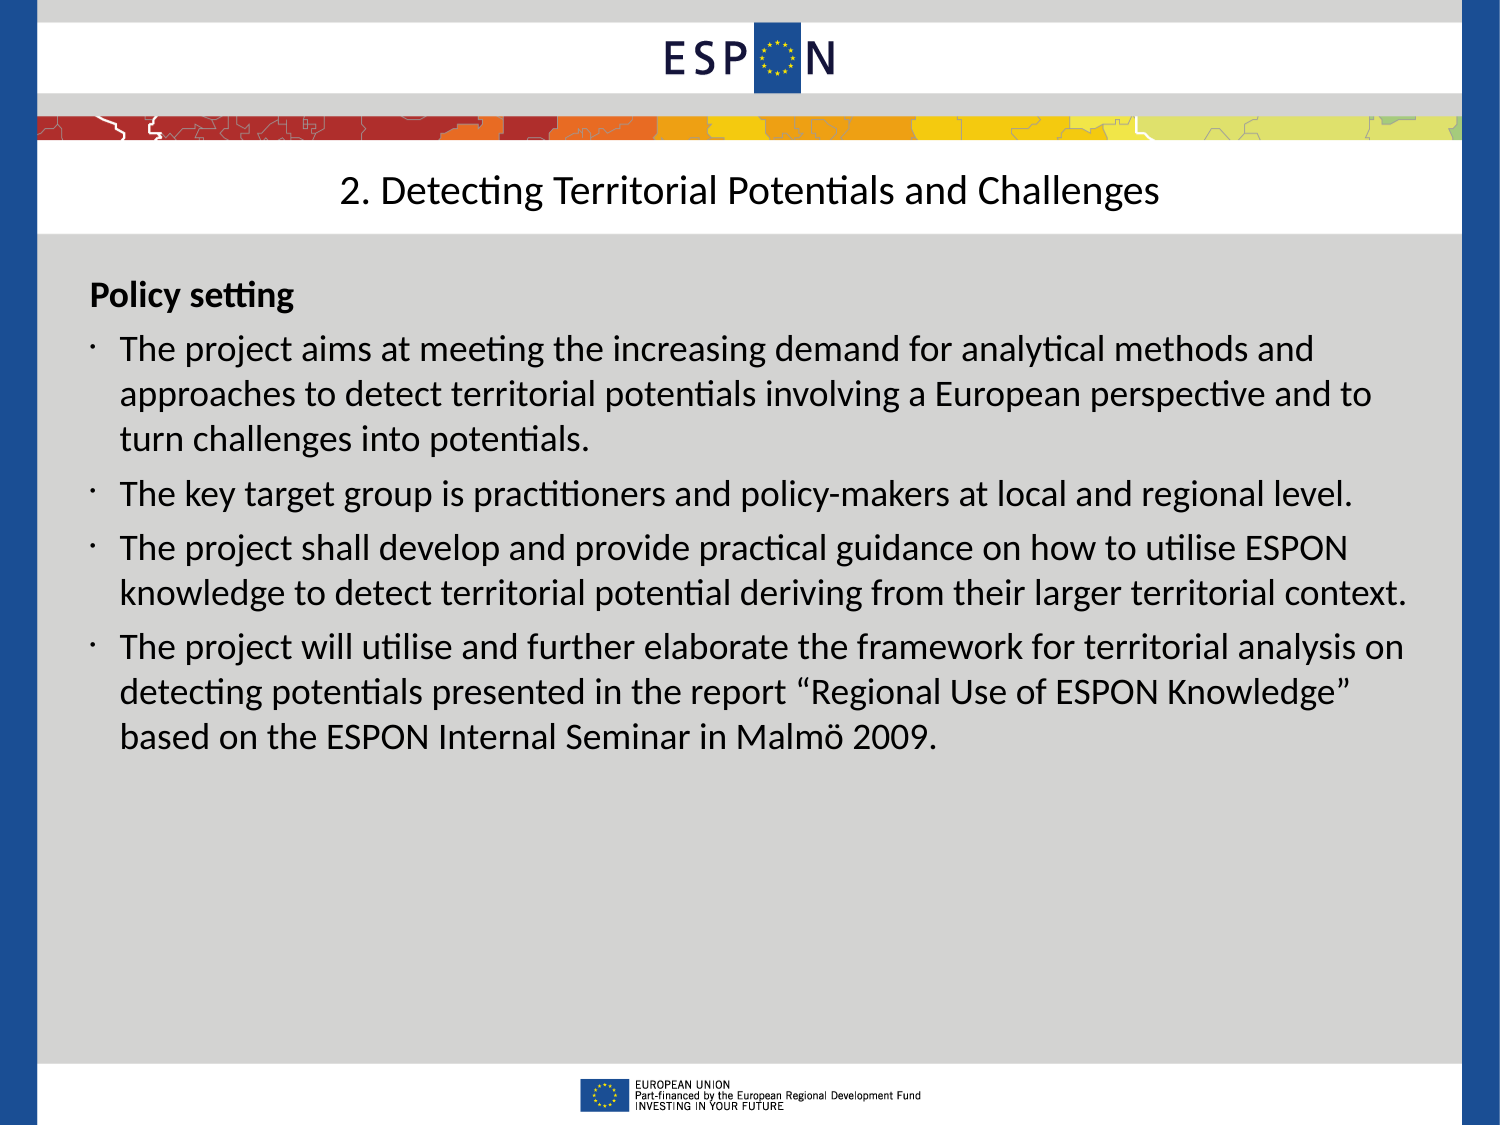

2. Detecting Territorial Potentials and Challenges
Policy setting
The project aims at meeting the increasing demand for analytical methods and approaches to detect territorial potentials involving a European perspective and to turn challenges into potentials.
The key target group is practitioners and policy-makers at local and regional level.
The project shall develop and provide practical guidance on how to utilise ESPON knowledge to detect territorial potential deriving from their larger territorial context.
The project will utilise and further elaborate the framework for territorial analysis on detecting potentials presented in the report “Regional Use of ESPON Knowledge” based on the ESPON Internal Seminar in Malmö 2009.